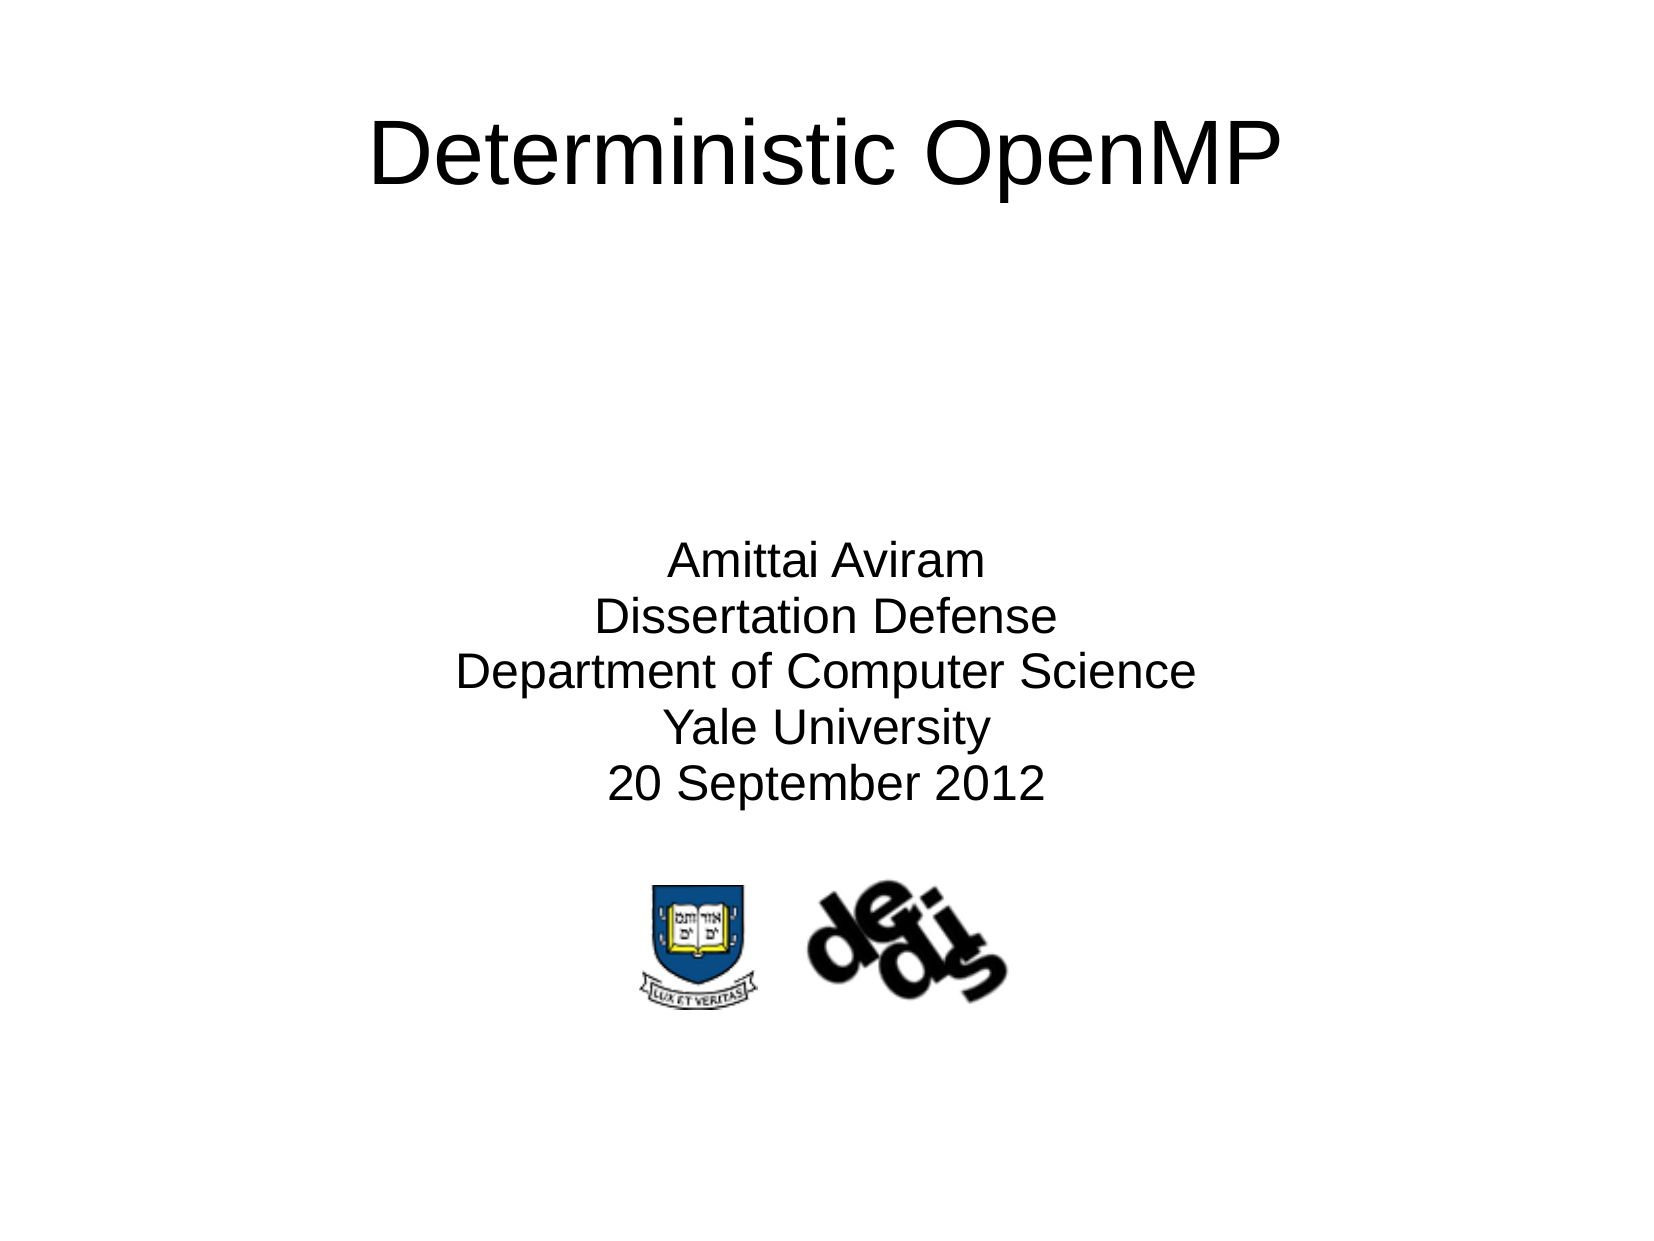

# Deterministic OpenMP
Amittai Aviram
Dissertation Defense
Department of Computer Science
Yale University
20 September 2012